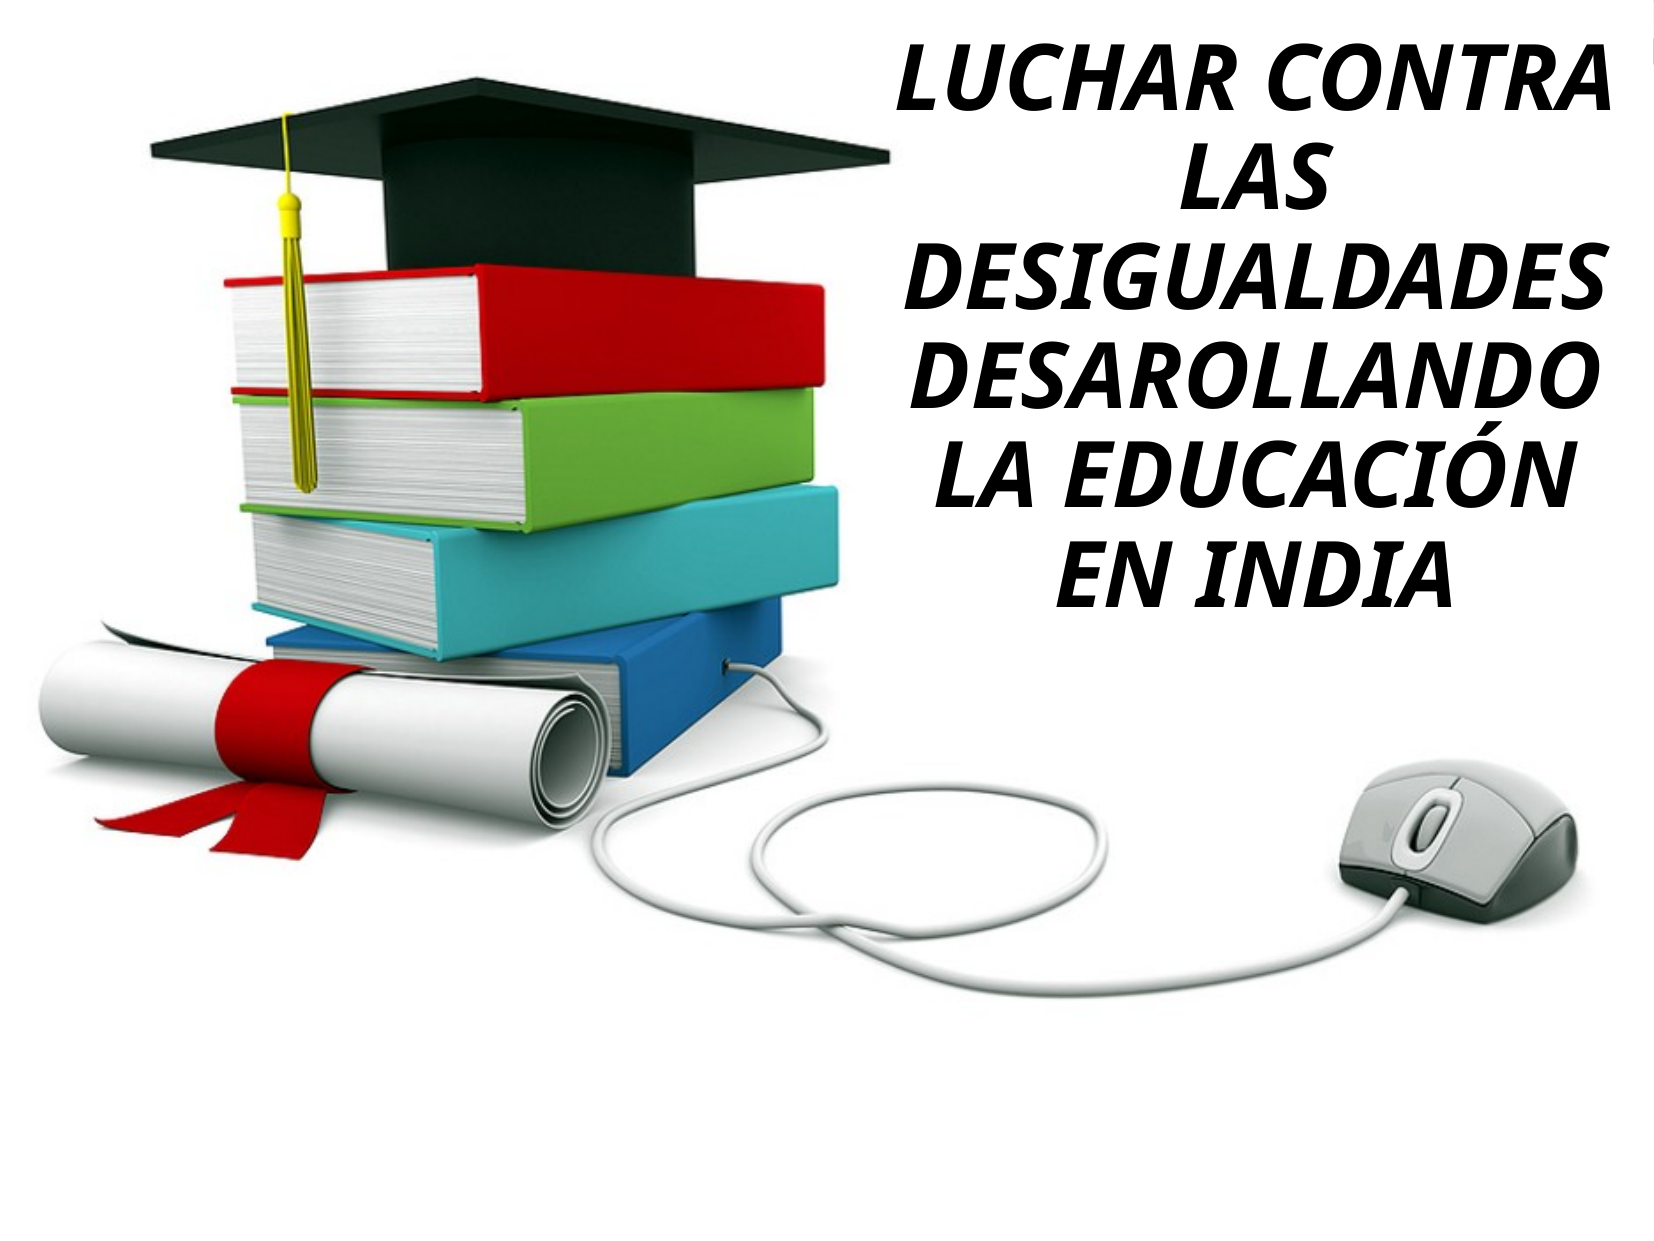

# Luchar contra las desigualdades desarollando la educación en India